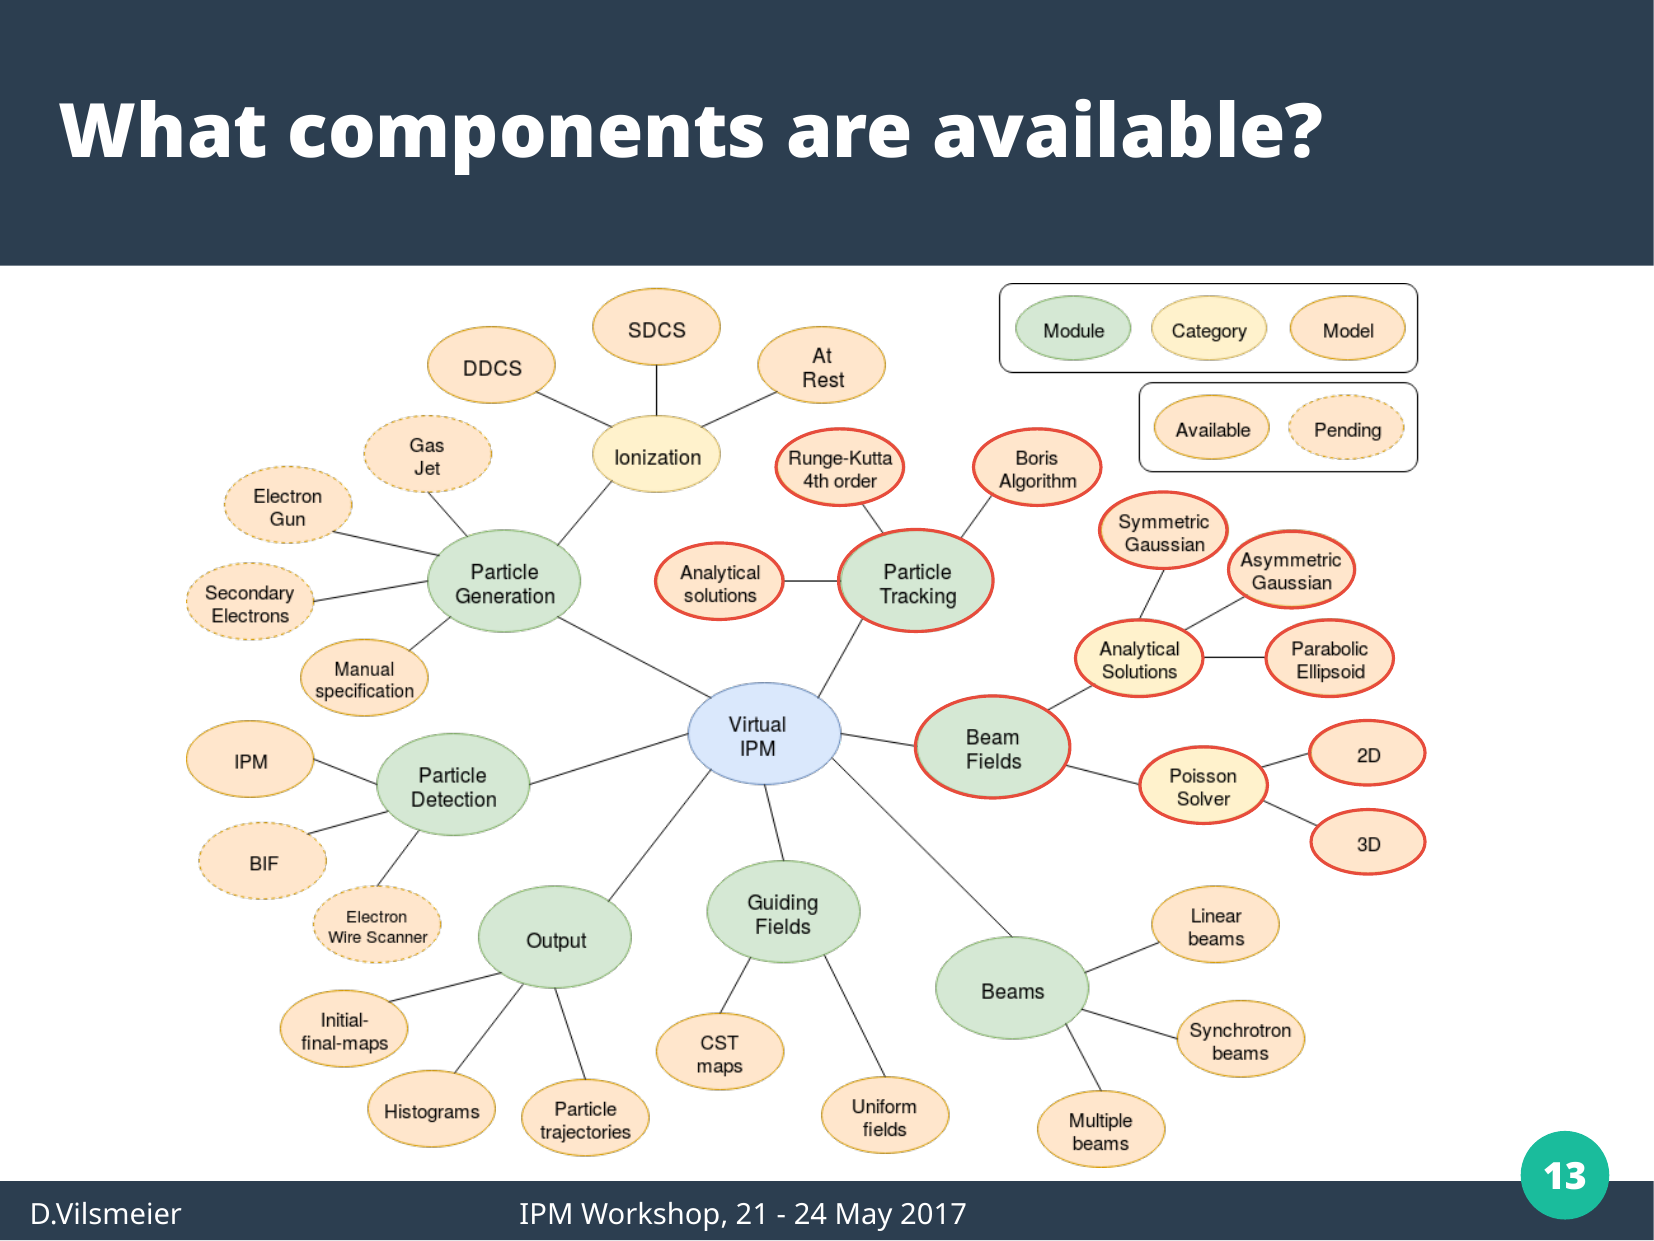

# What components are available?
13
D.Vilsmeier IPM Workshop, 21 - 24 May 2017